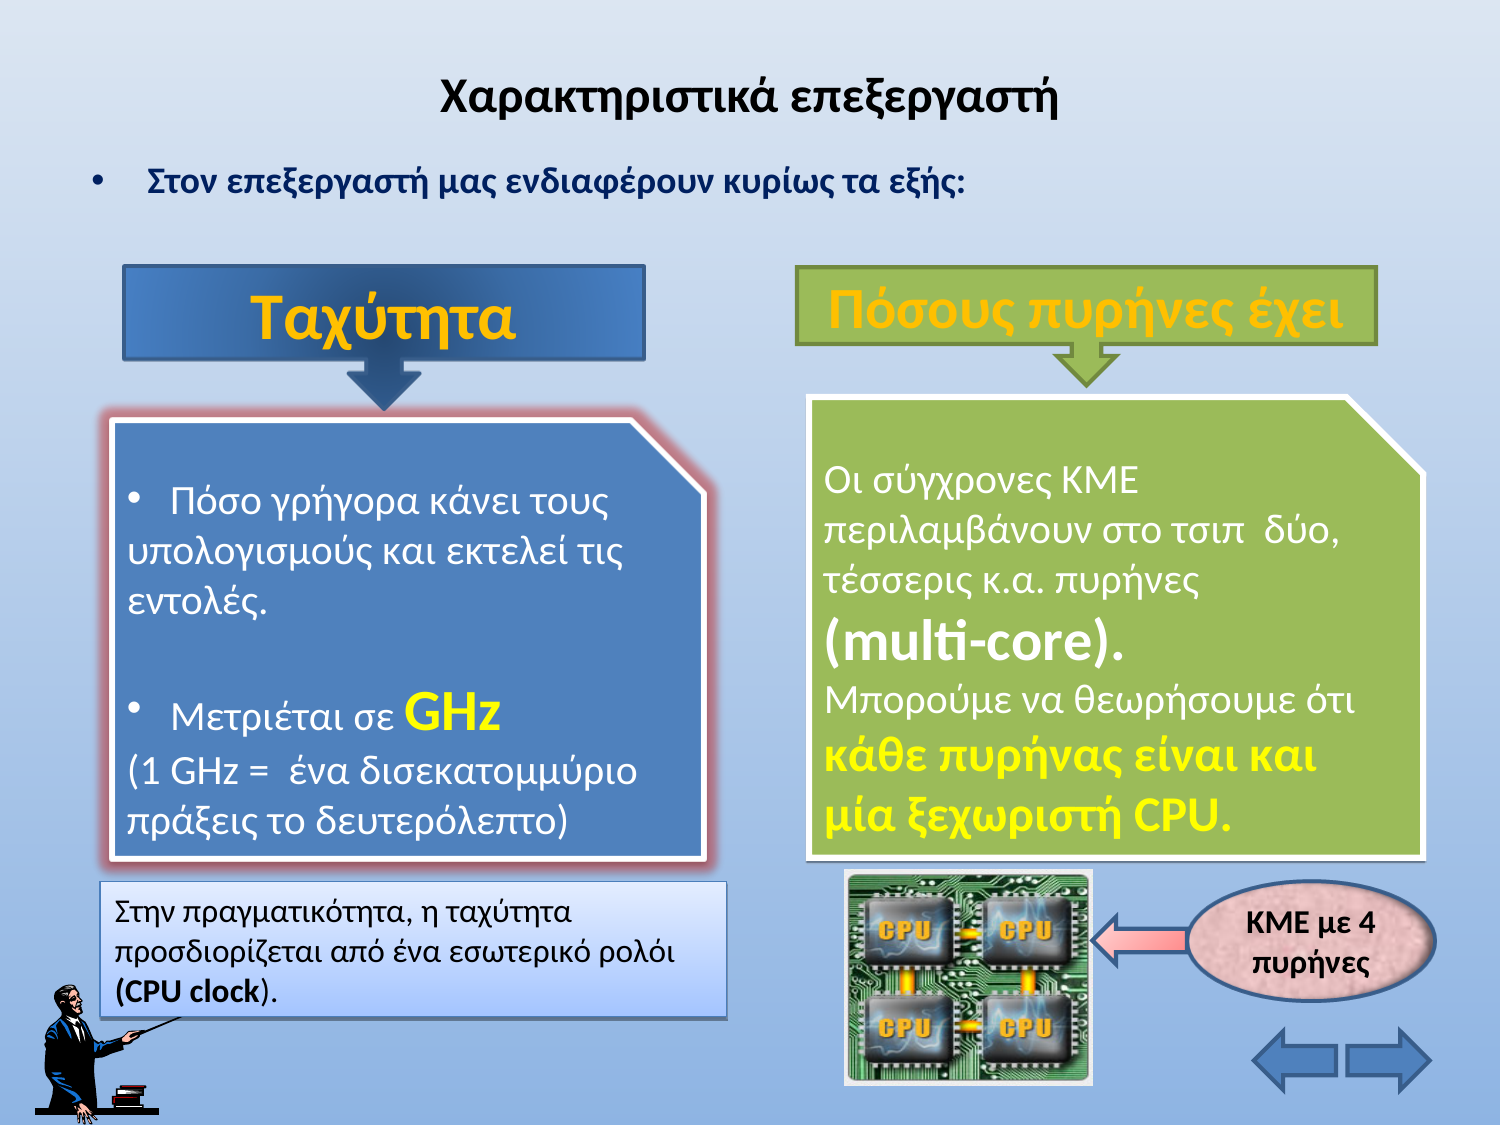

# Χαρακτηριστικά επεξεργαστή
Στον επεξεργαστή μας ενδιαφέρουν κυρίως τα εξής:
Ταχύτητα
Πόσους πυρήνες έχει
 Πόσο γρήγορα κάνει τους υπολογισμούς και εκτελεί τις εντολές.
 Μετριέται σε GHz
(1 GΗz = ένα δισεκατομμύριο πράξεις το δευτερόλεπτο)
Οι σύγχρονες ΚΜΕ περιλαμβάνουν στο τσιπ δύο, τέσσερις κ.α. πυρήνες (multi-core).
Μπορούμε να θεωρήσουμε ότι κάθε πυρήνας είναι και μία ξεχωριστή CPU.
ΚΜΕ με 4 πυρήνες
Στην πραγματικότητα, η ταχύτητα προσδιορίζεται από ένα εσωτερικό ρολόι (CPU clock).